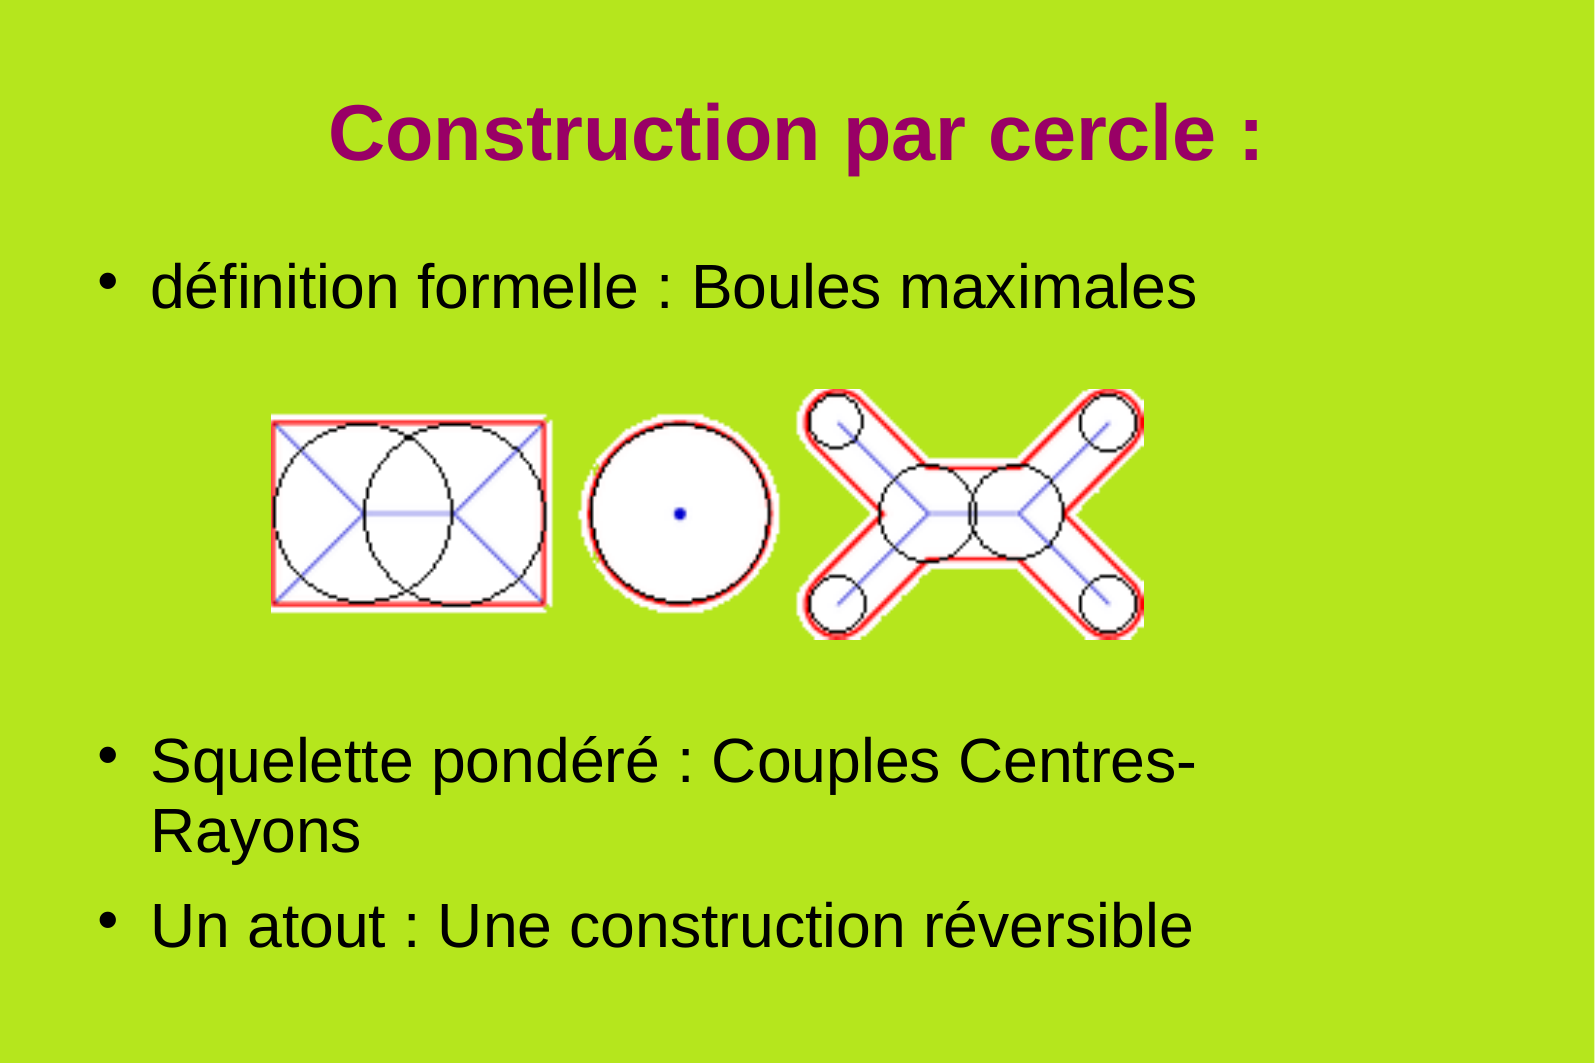

Construction par cercle :
# définition formelle : Boules maximales
Squelette pondéré : Couples Centres-Rayons
Un atout : Une construction réversible